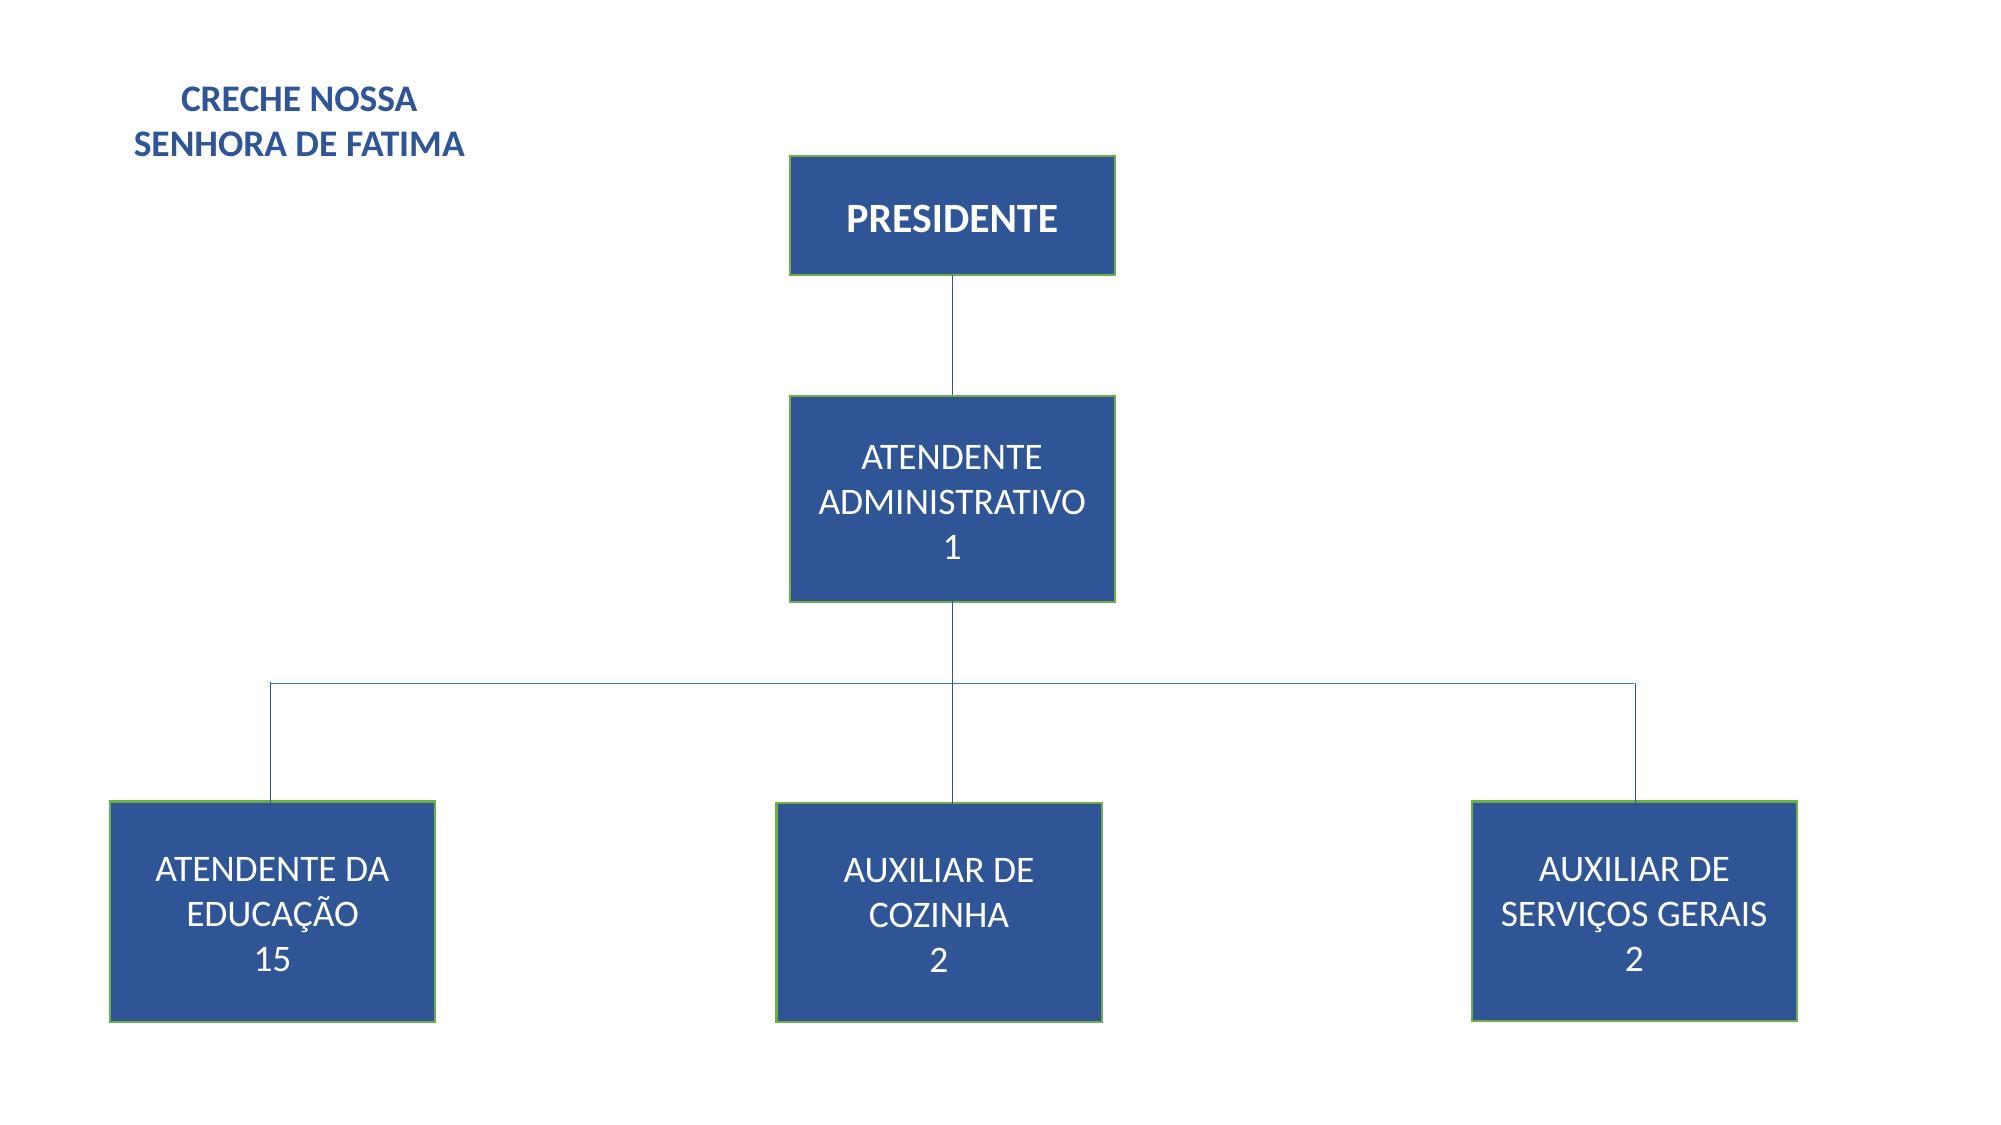

CRECHE NOSSA SENHORA DE FATIMA
PRESIDENTE
ATENDENTE ADMINISTRATIVO
1
ATENDENTE DA EDUCAÇÃO
15
AUXILIAR DE SERVIÇOS GERAIS
2
AUXILIAR DE COZINHA
2